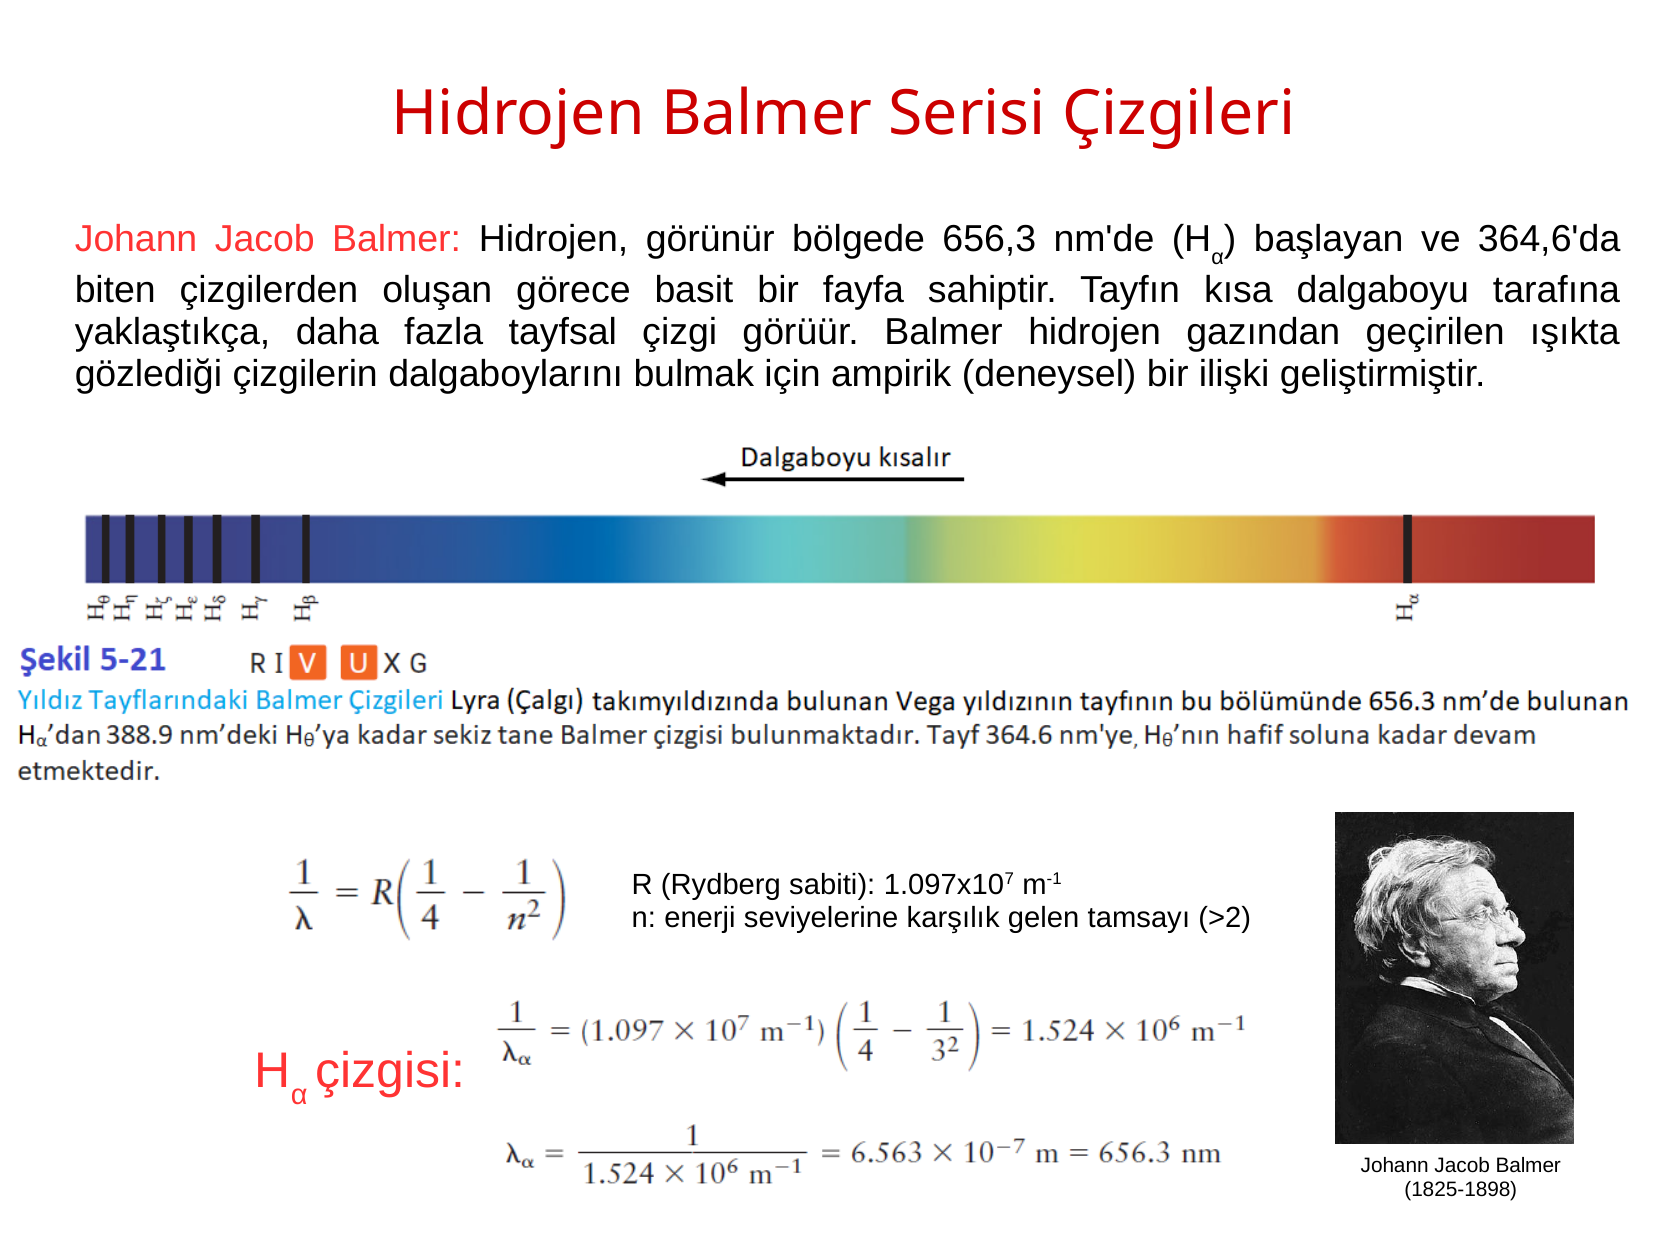

# Hidrojen Balmer Serisi Çizgileri
Johann Jacob Balmer: Hidrojen, görünür bölgede 656,3 nm'de (Hα) başlayan ve 364,6'da biten çizgilerden oluşan görece basit bir fayfa sahiptir. Tayfın kısa dalgaboyu tarafına yaklaştıkça, daha fazla tayfsal çizgi görüür. Balmer hidrojen gazından geçirilen ışıkta gözlediği çizgilerin dalgaboylarını bulmak için ampirik (deneysel) bir ilişki geliştirmiştir.
R (Rydberg sabiti): 1.097x107 m-1
n: enerji seviyelerine karşılık gelen tamsayı (>2)
Hα çizgisi:
Johann Jacob Balmer
(1825-1898)